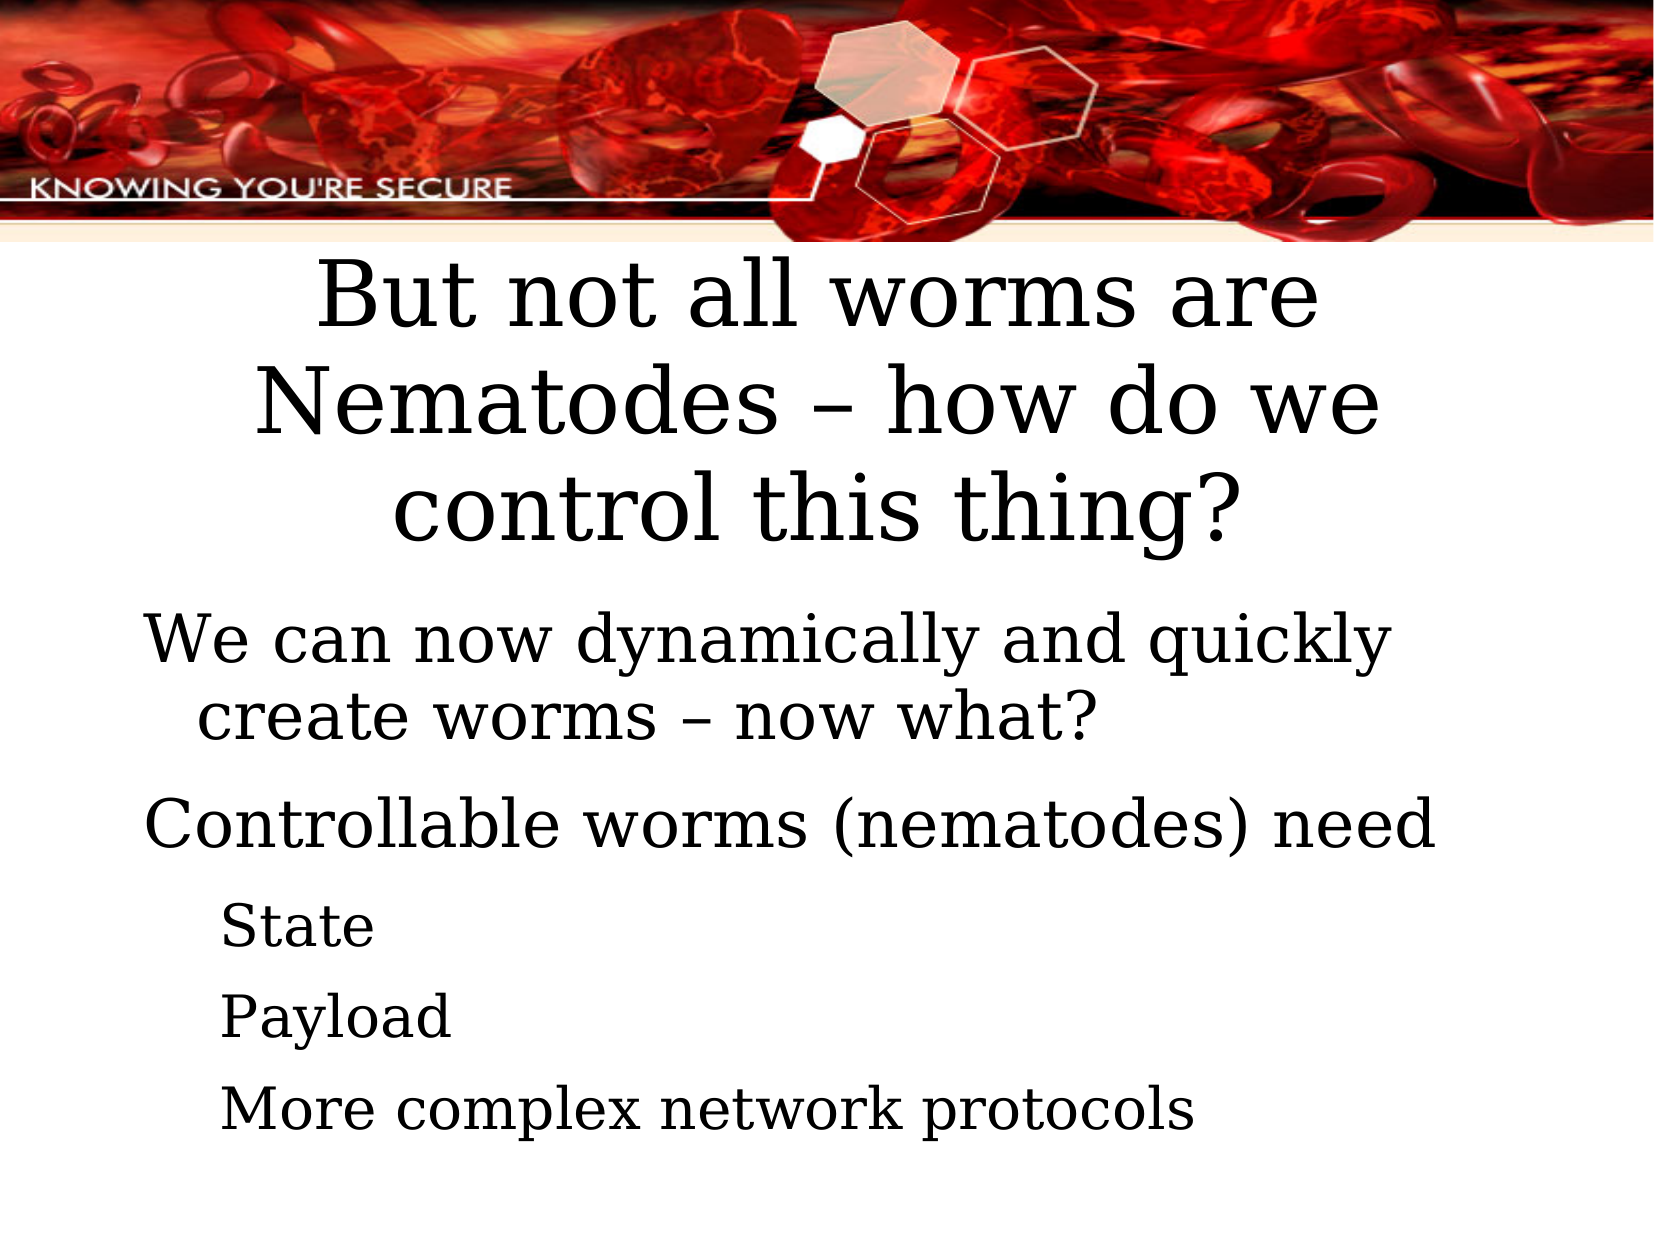

# But not all worms are Nematodes – how do we control this thing?
We can now dynamically and quickly create worms – now what?
Controllable worms (nematodes) need
State
Payload
More complex network protocols